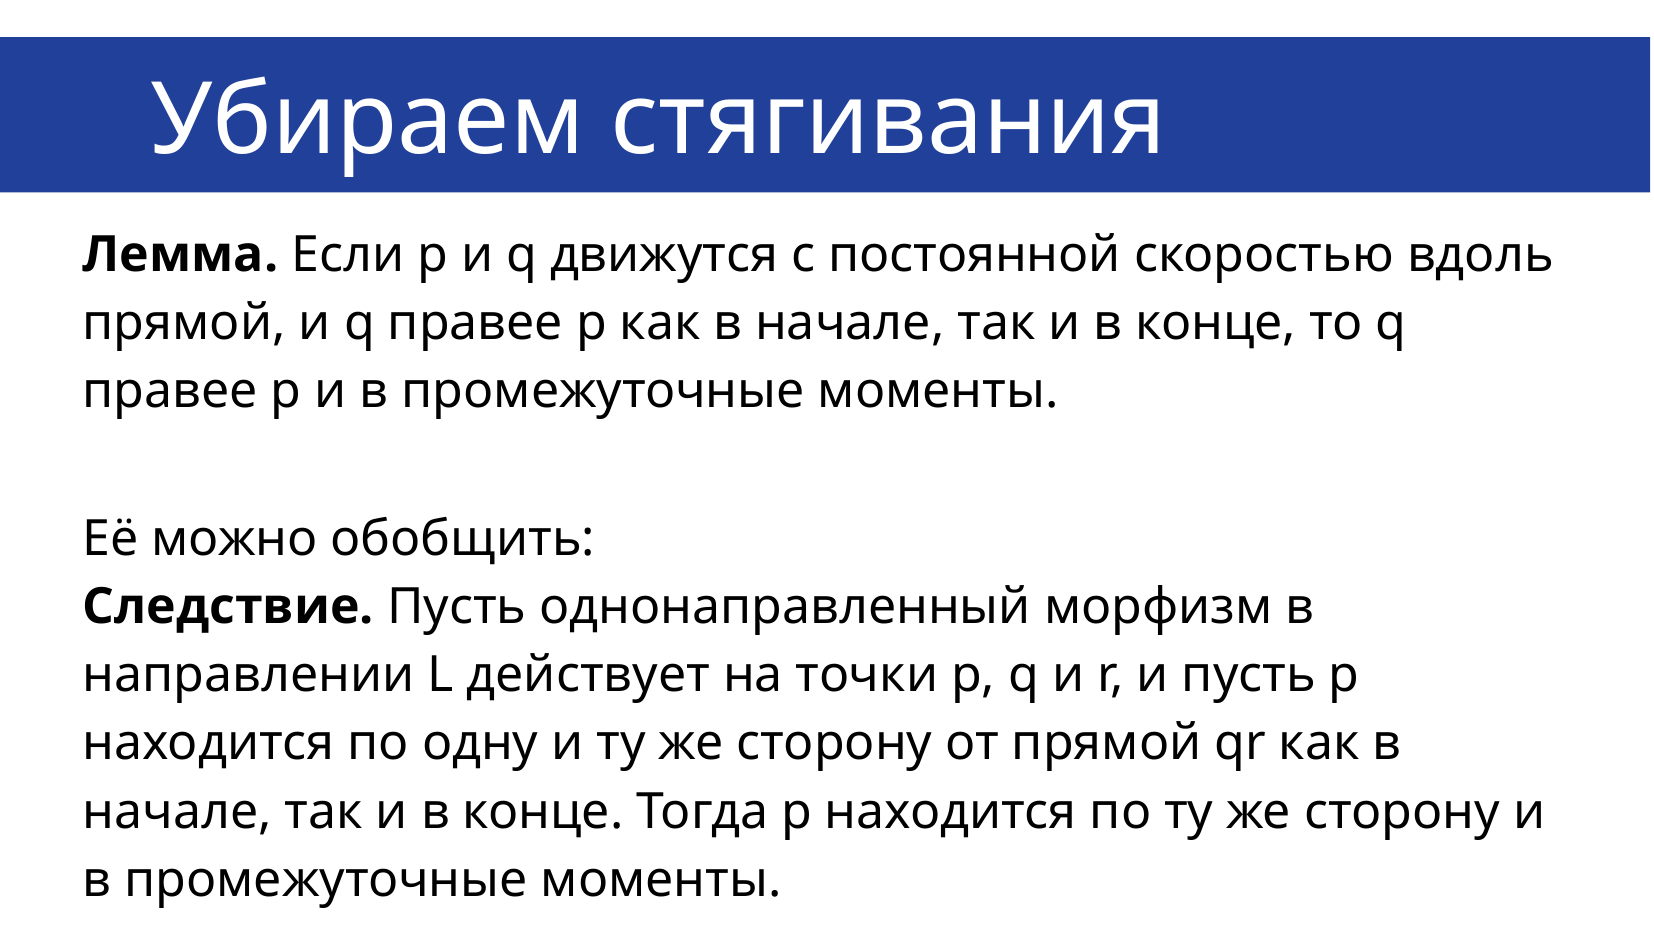

# Убираем стягивания
Лемма. Если p и q движутся с постоянной скоростью вдоль прямой, и q правее p как в начале, так и в конце, то q правее p и в промежуточные моменты.
Её можно обобщить:
Следствие. Пусть однонаправленный морфизм в направлении L действует на точки p, q и r, и пусть p находится по одну и ту же сторону от прямой qr как в начале, так и в конце. Тогда p находится по ту же сторону и в промежуточные моменты.